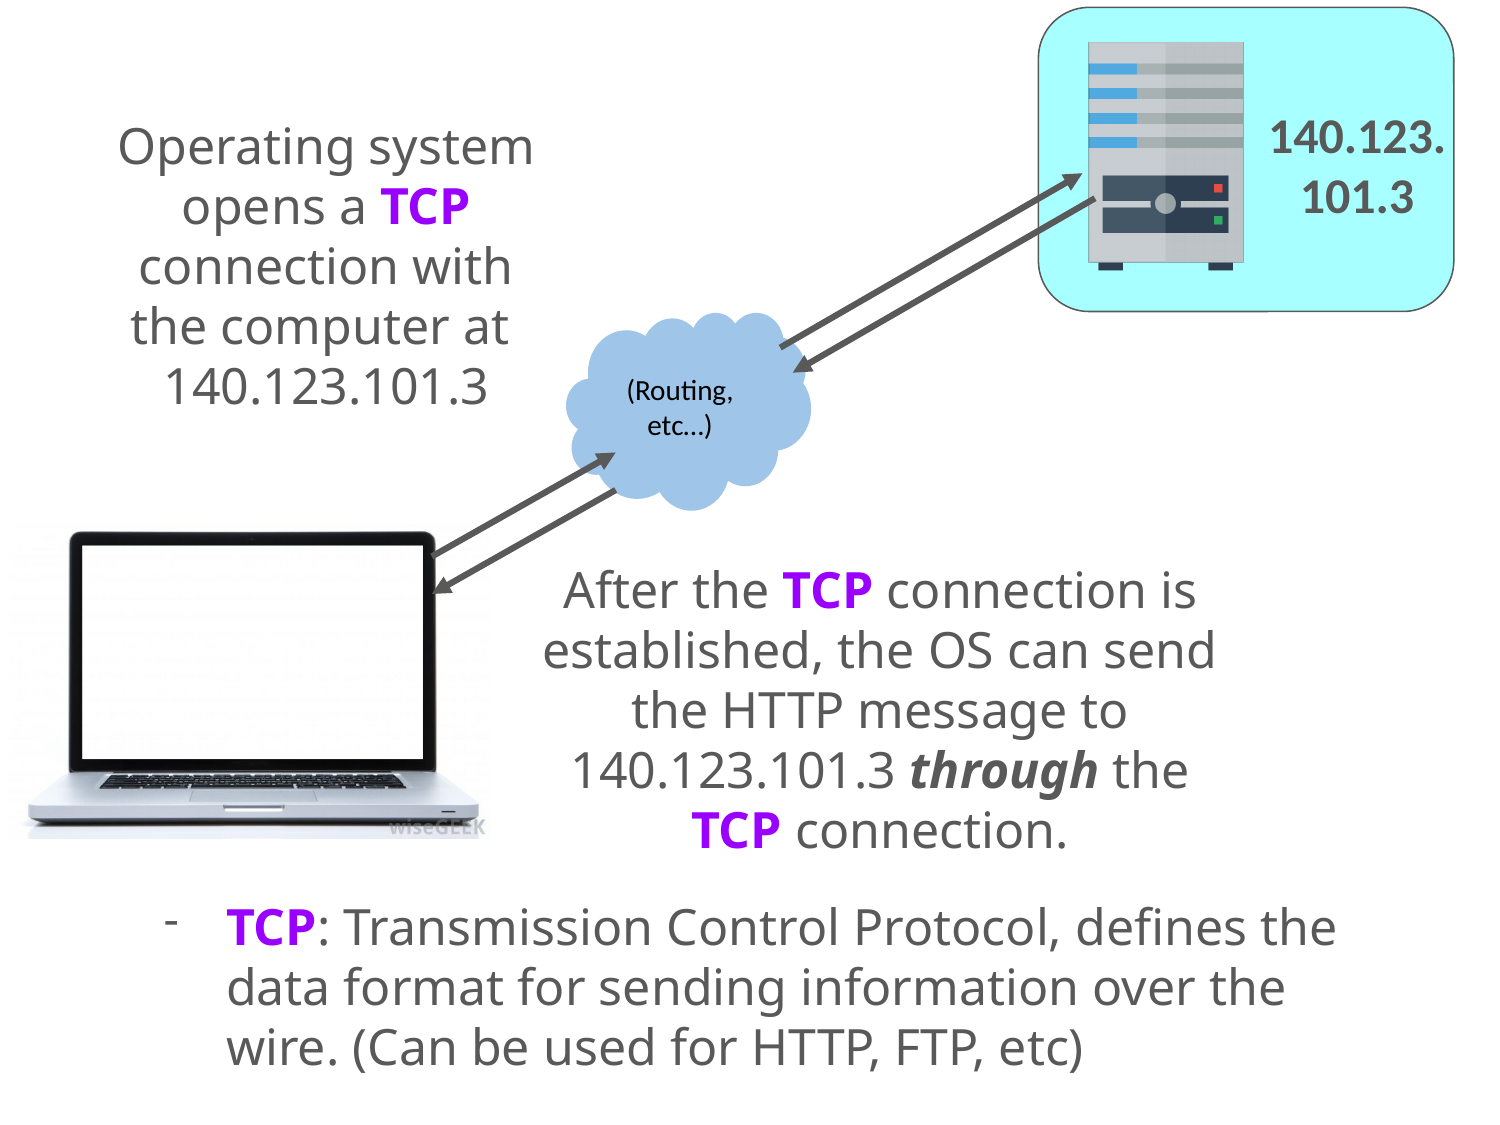

140.123.101.3
# Operating system opens a TCP connection with the computer at
140.123.101.3
(Routing, etc…)
After the TCP connection is established, the OS can send the HTTP message to 140.123.101.3 through the TCP connection.
TCP: Transmission Control Protocol, defines the data format for sending information over the wire. (Can be used for HTTP, FTP, etc)